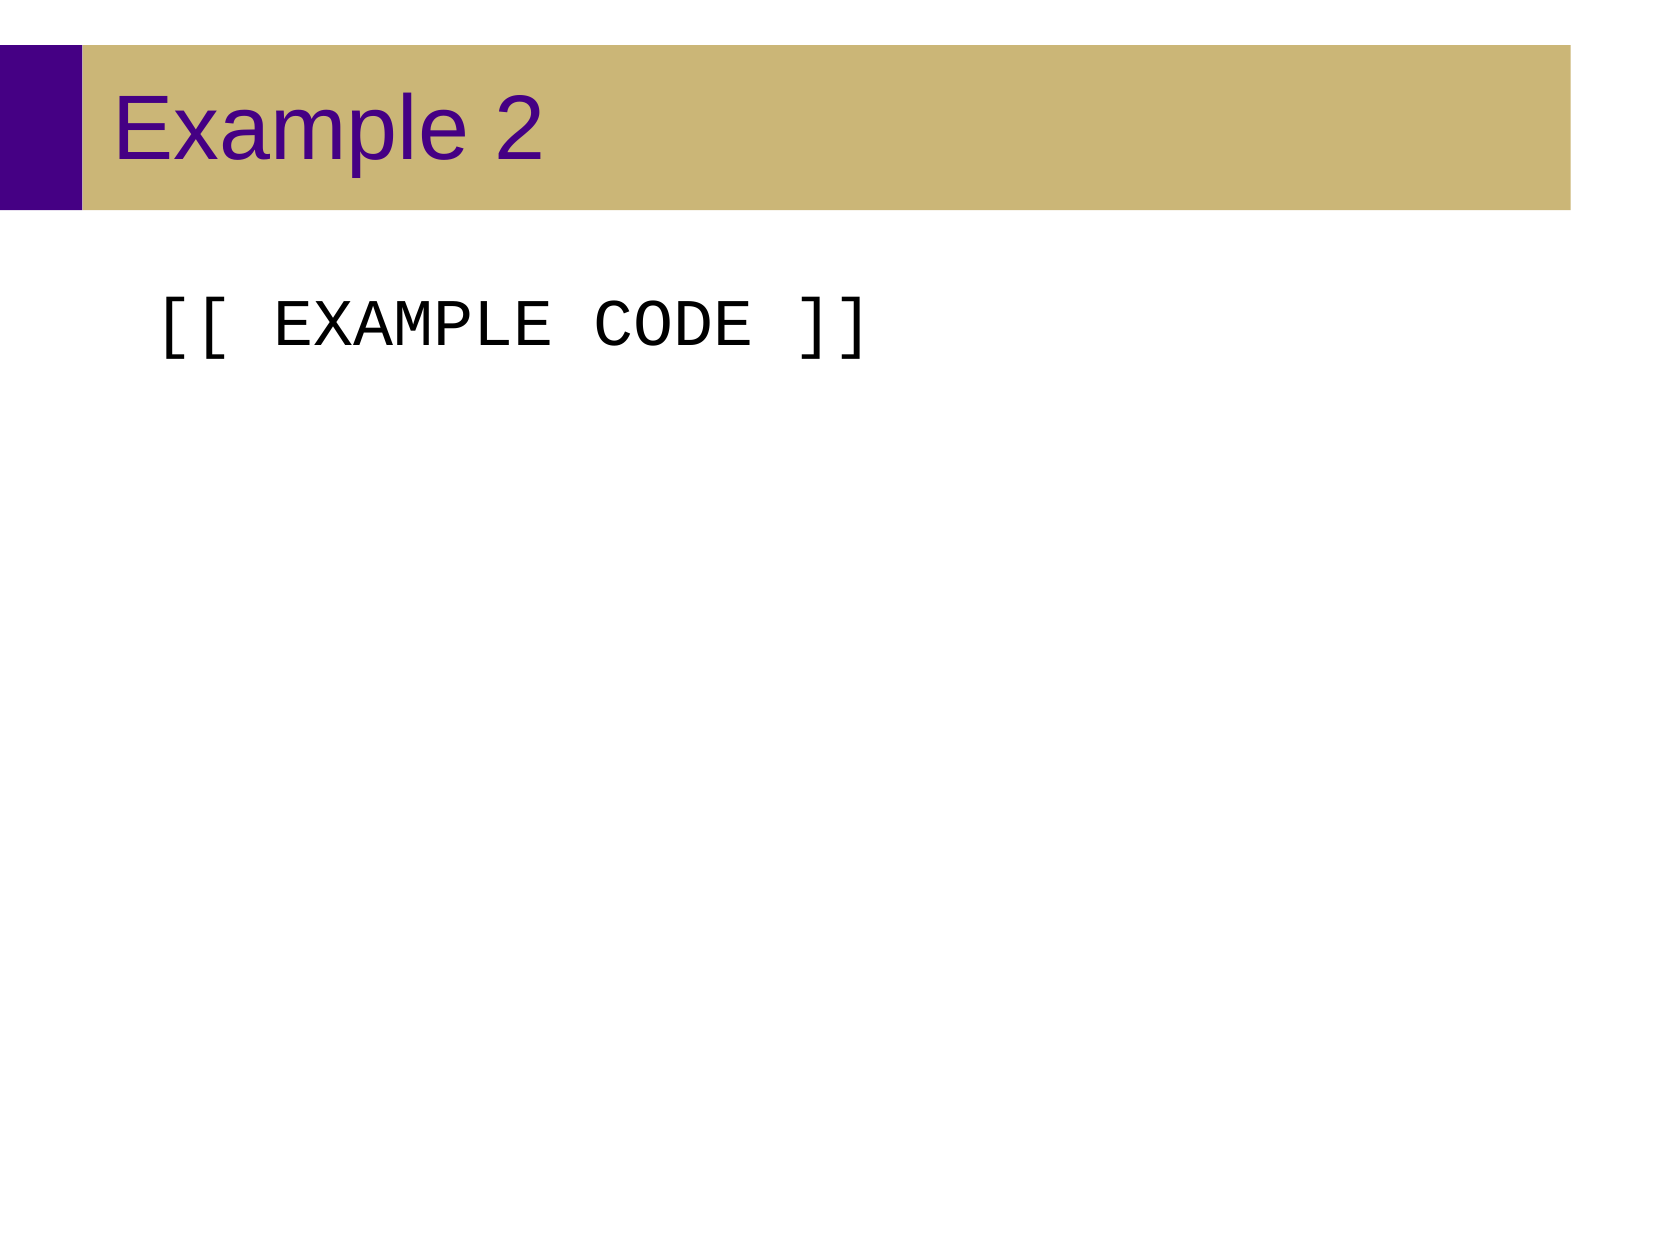

# Example 2
[[ EXAMPLE CODE ]]